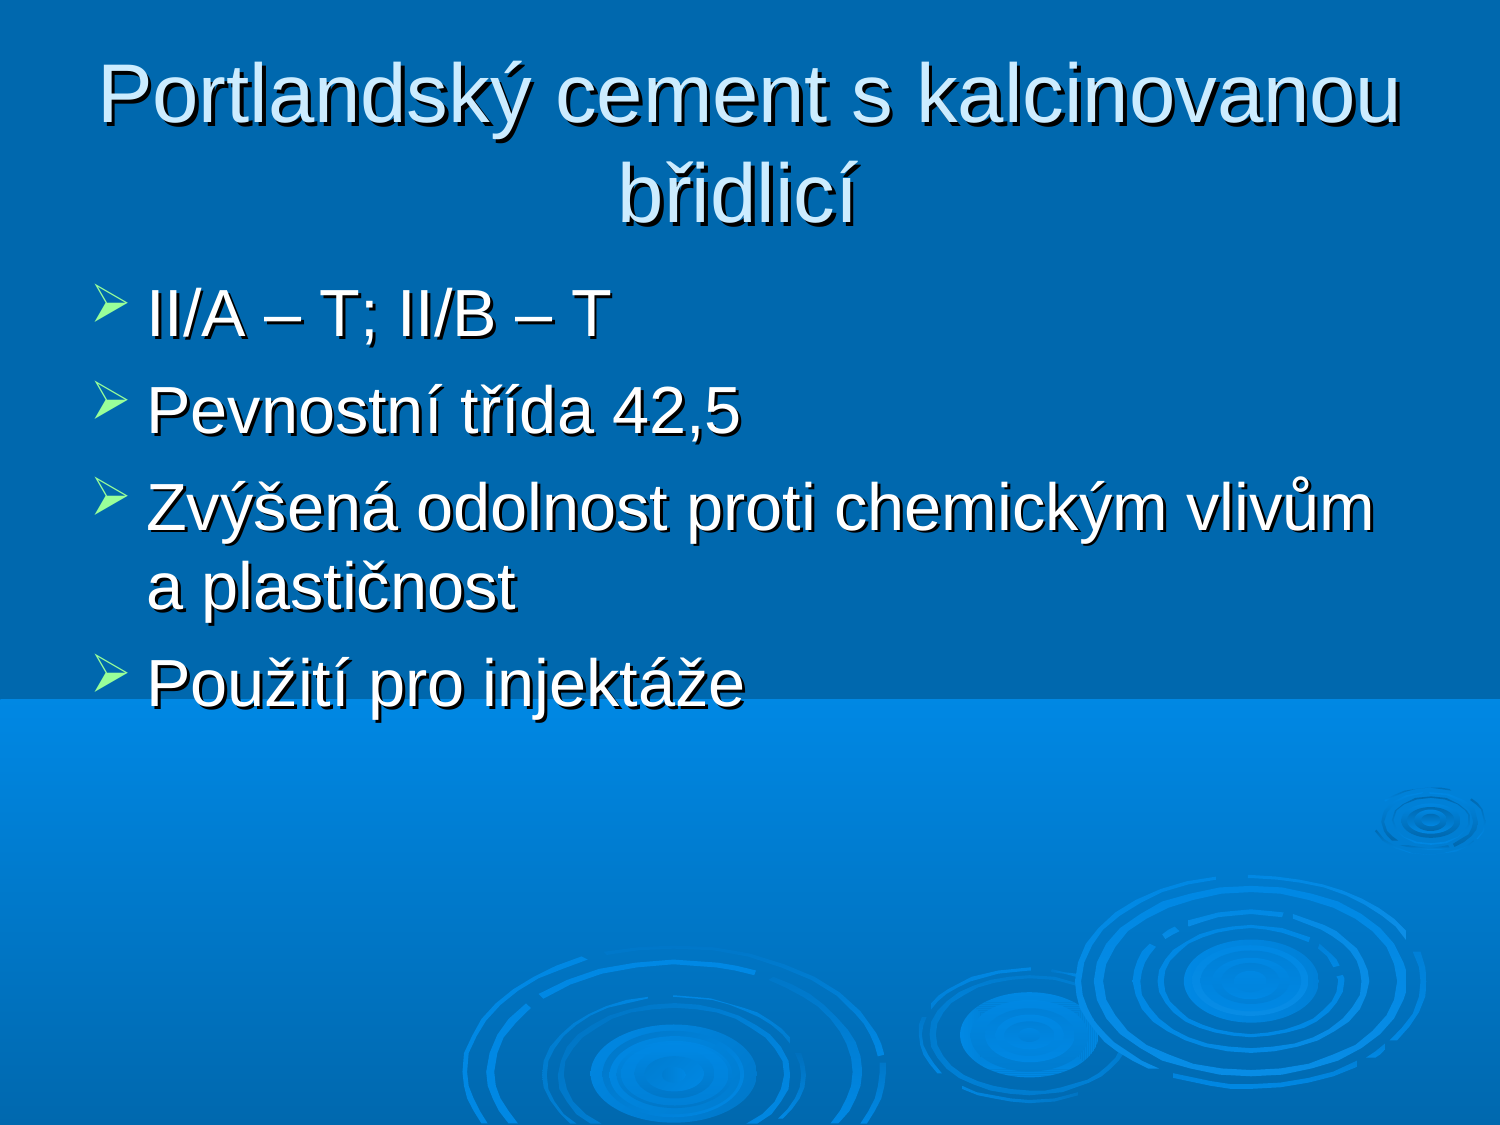

# Portlandský cement s kalcinovanou břidlicí
II/A – T; II/B – T
Pevnostní třída 42,5
Zvýšená odolnost proti chemickým vlivům a plastičnost
Použití pro injektáže